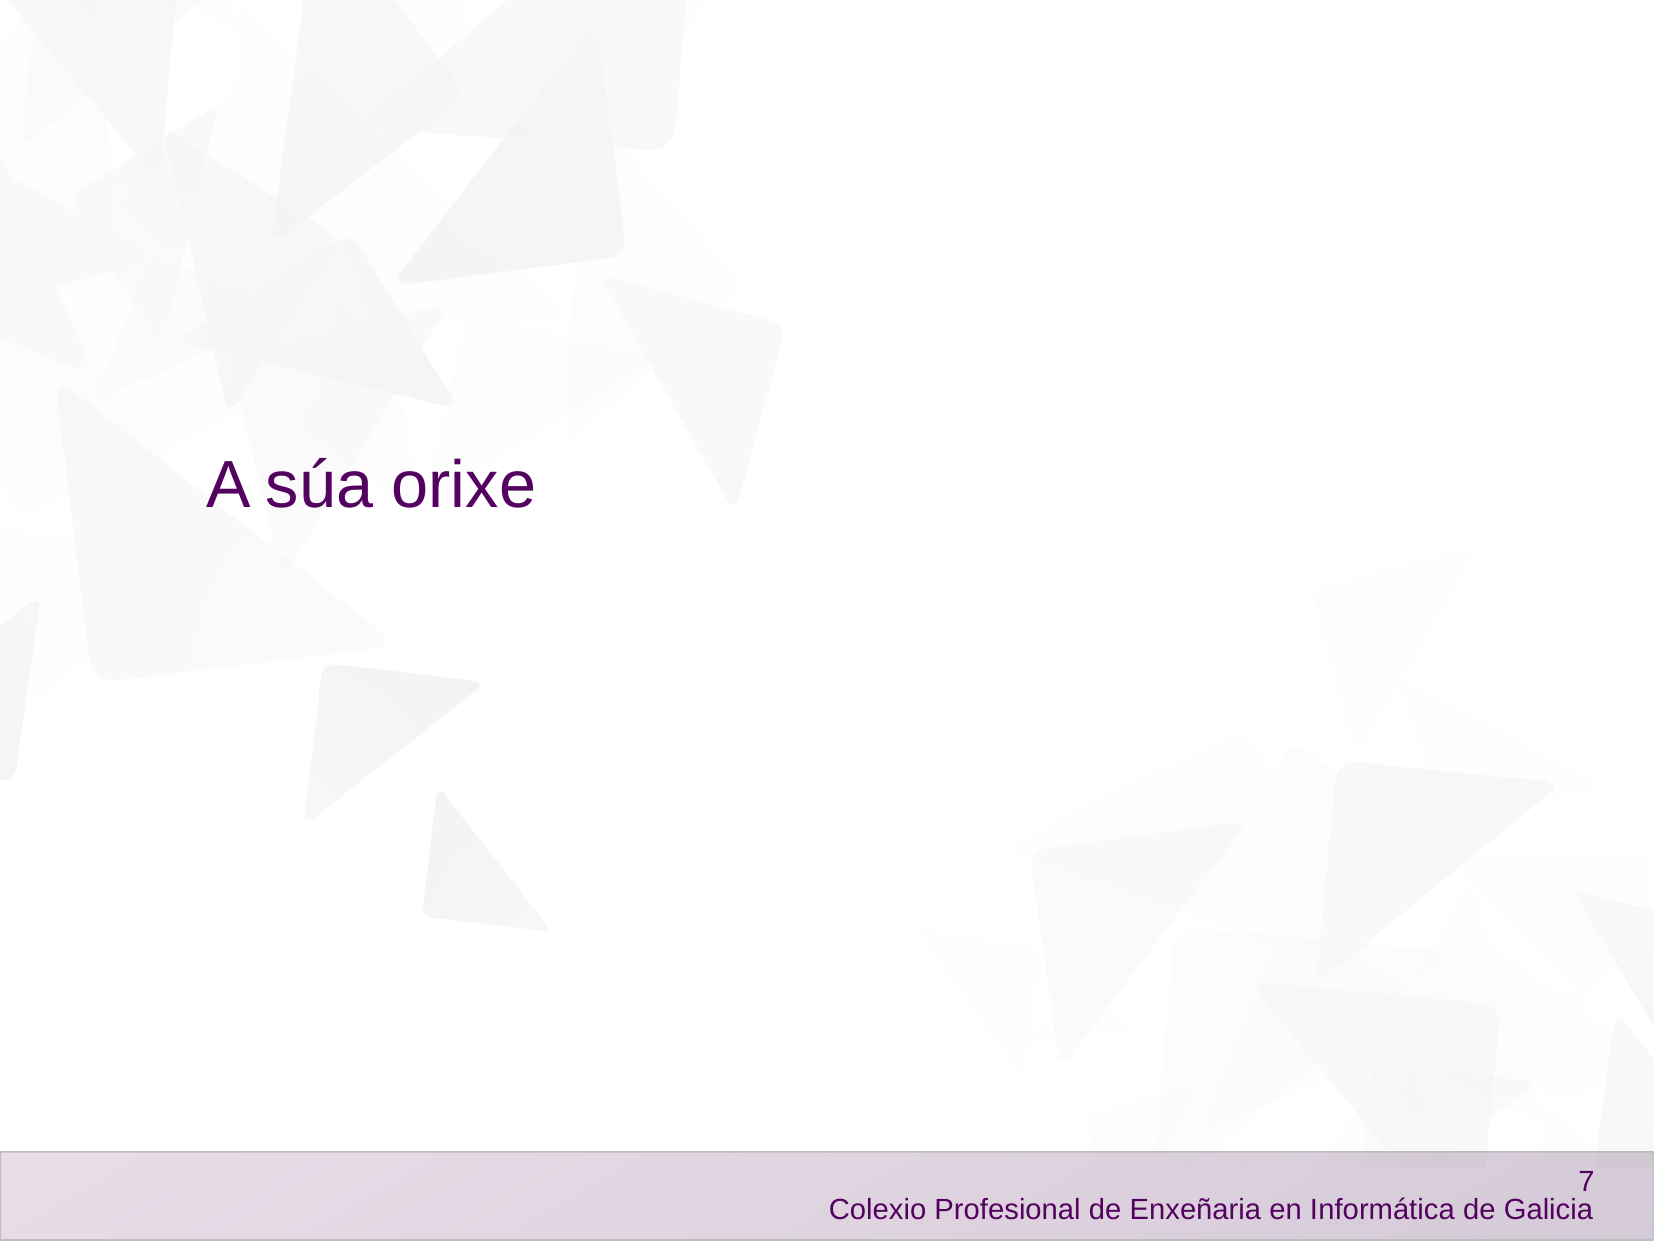

# A súa orixe
7
Colexio Profesional de Enxeñaria en Informática de Galicia